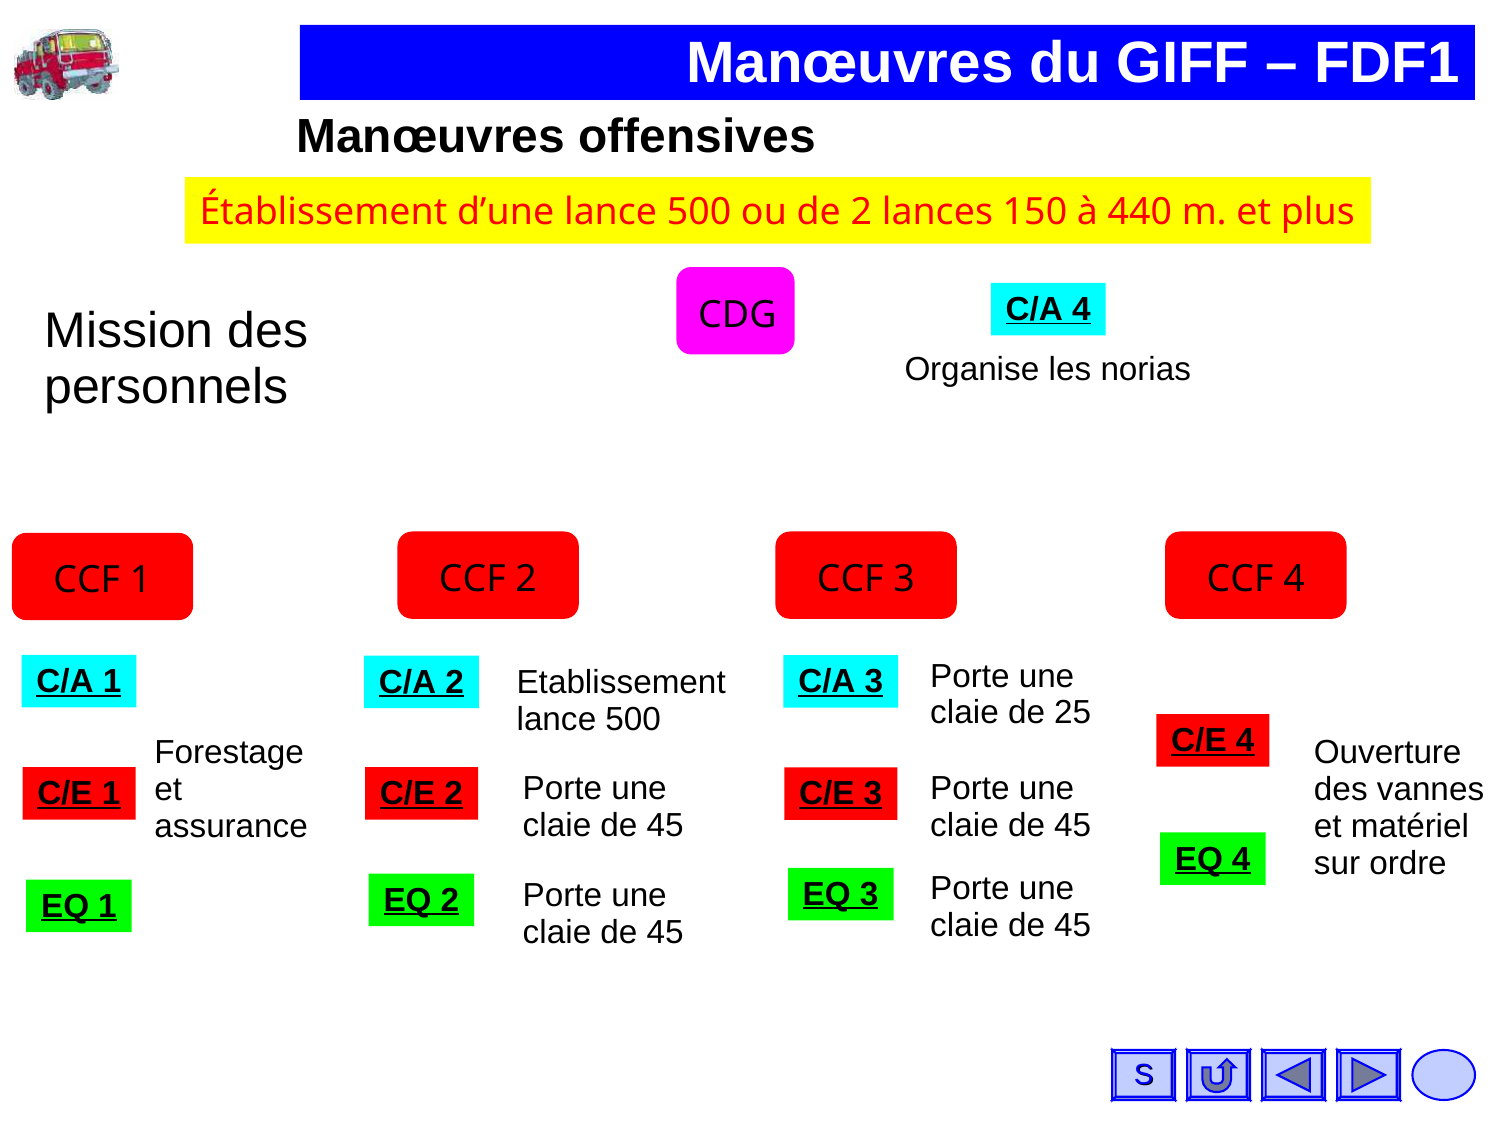

Manœuvres du GIFF – FDF1
Manœuvres offensives
Établissement d’une lance 500 ou de 2 lances 150 à 440 m. et plus
CDG
C/A 4
Mission des personnels
Organise les norias
CCF 2
CCF 3
CCF 4
CCF 1
Porte une claie de 25
C/A 1
C/A 3
C/A 2
Etablissement lance 500
C/E 4
Forestage et assurance
Ouverture des vannes et matériel sur ordre
Porte une claie de 45
Porte une claie de 45
C/E 1
C/E 2
C/E 3
EQ 4
Porte une claie de 45
EQ 3
Porte une claie de 45
EQ 2
EQ 1